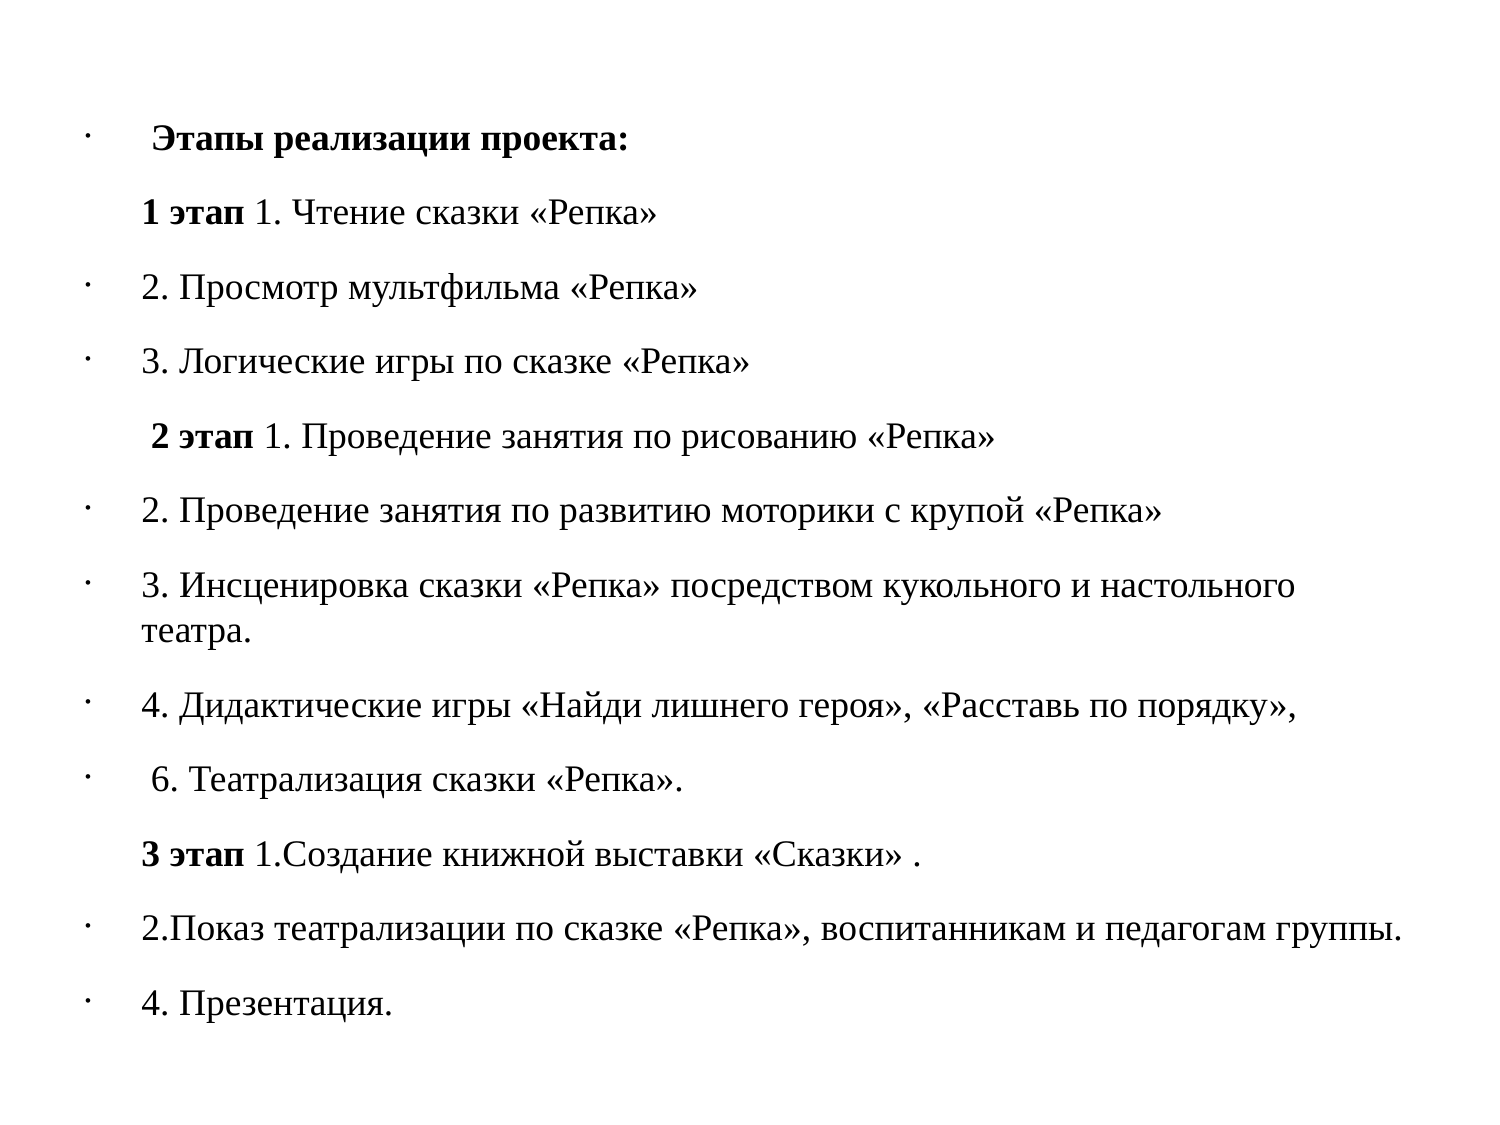

#
 Этапы реализации проекта:
1 этап 1. Чтение сказки «Репка»
2. Просмотр мультфильма «Репка»
3. Логические игры по сказке «Репка»
 2 этап 1. Проведение занятия по рисованию «Репка»
2. Проведение занятия по развитию моторики с крупой «Репка»
3. Инсценировка сказки «Репка» посредством кукольного и настольного театра.
4. Дидактические игры «Найди лишнего героя», «Расставь по порядку»,
 6. Театрализация сказки «Репка».
3 этап 1.Создание книжной выставки «Сказки» .
2.Показ театрализации по сказке «Репка», воспитанникам и педагогам группы.
4. Презентация.